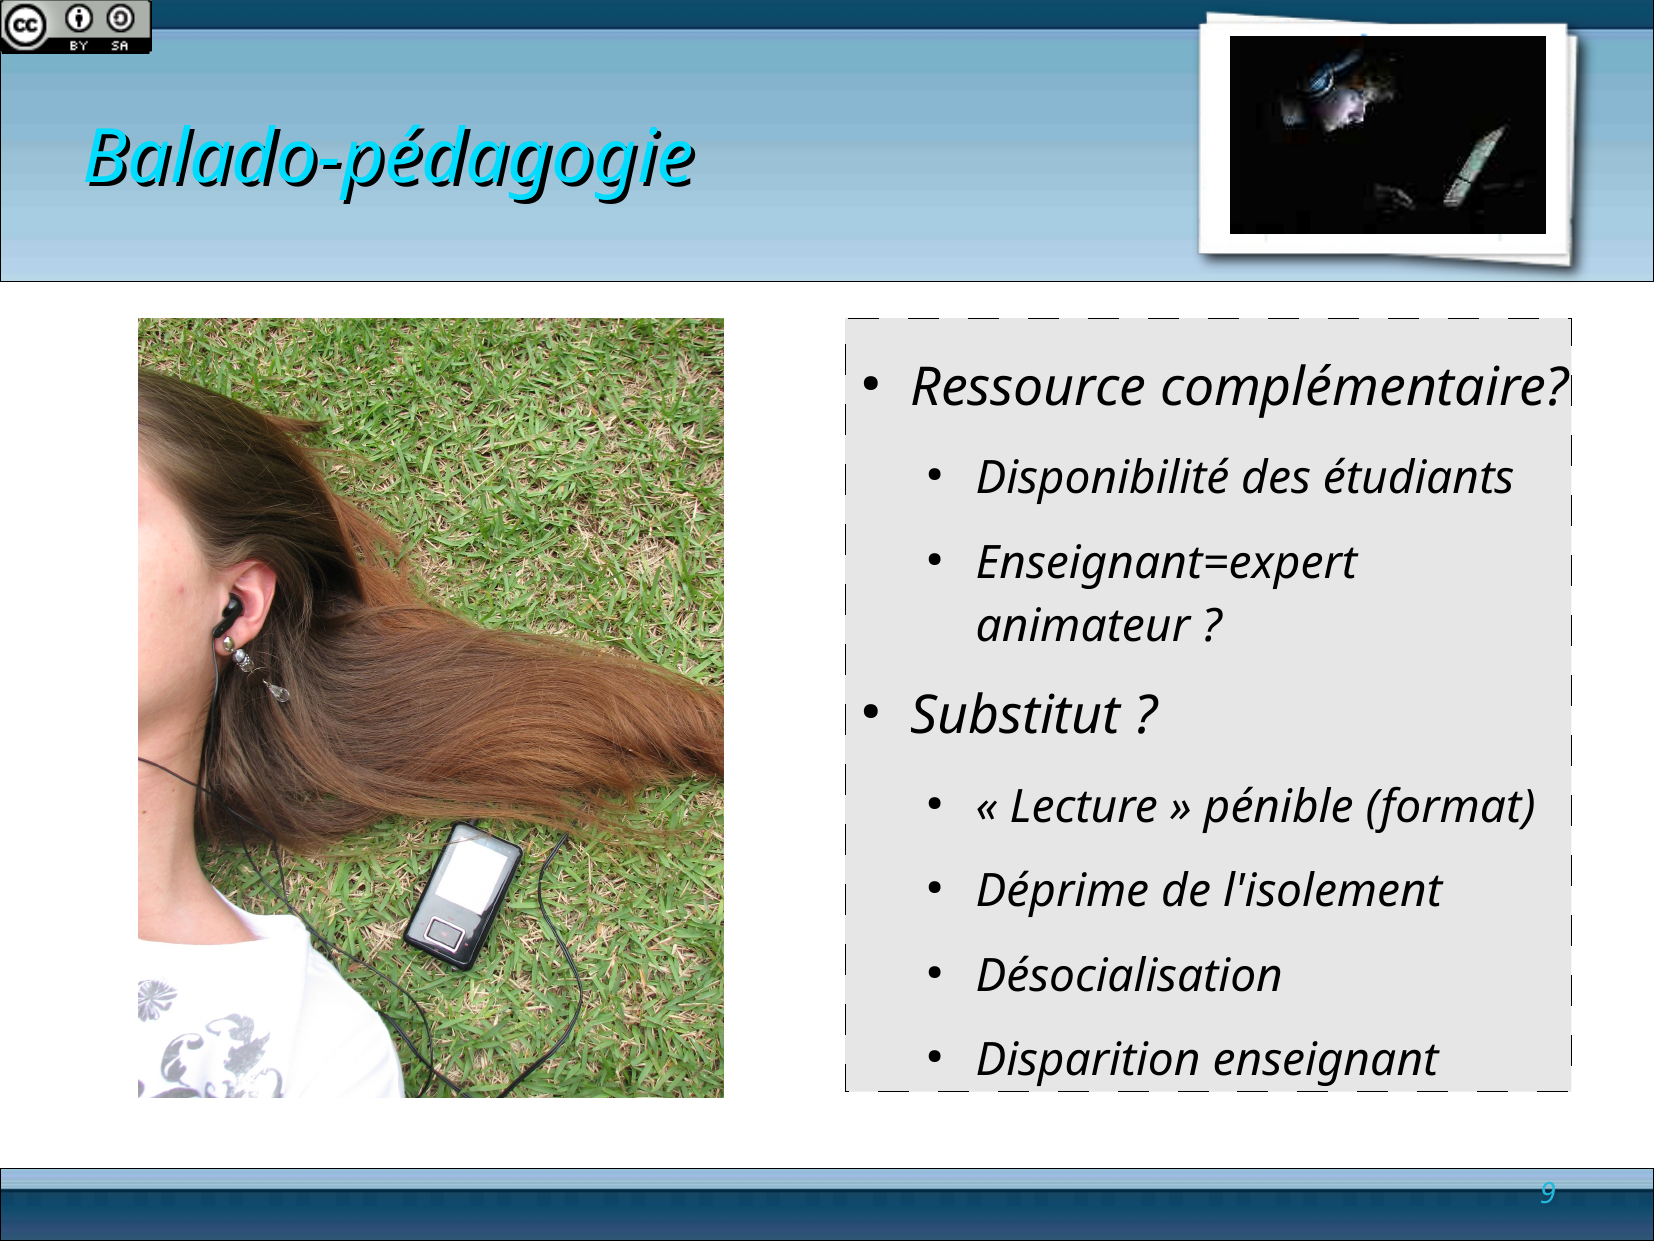

# Balado-pédagogie
Ressource complémentaire?
Disponibilité des étudiants
Enseignant=expert animateur ?
Substitut ?
« Lecture » pénible (format)
Déprime de l'isolement
Désocialisation
Disparition enseignant